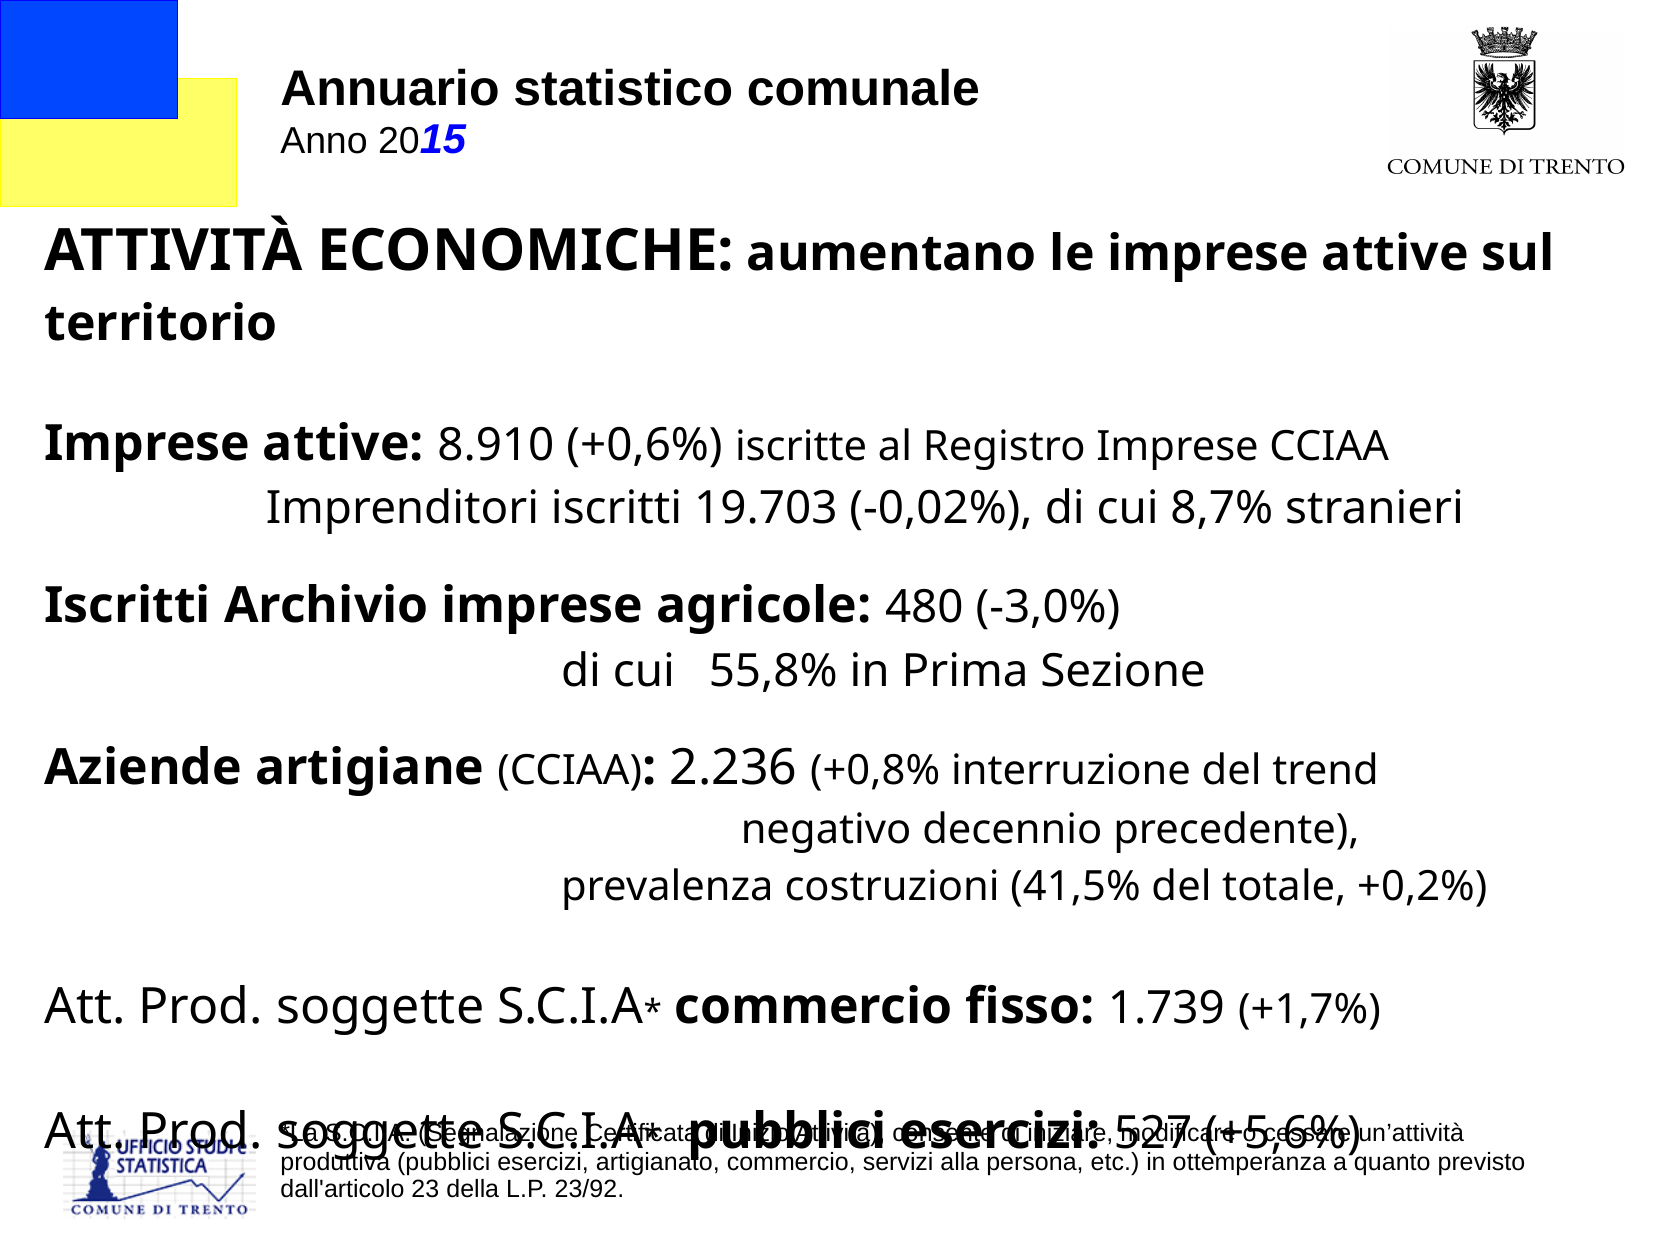

Annuario statistico comunale
Anno 2015
ATTIVITÀ ECONOMICHE: aumentano le imprese attive sul territorio
Imprese attive: 8.910 (+0,6%) iscritte al Registro Imprese CCIAA
			Imprenditori iscritti 19.703 (-0,02%), di cui 8,7% stranieri
Iscritti Archivio imprese agricole: 480 (-3,0%)
							di cui	55,8% in Prima Sezione
Aziende artigiane (CCIAA): 2.236 (+0,8% interruzione del trend
									 negativo decennio precedente),
							prevalenza costruzioni (41,5% del totale, +0,2%)
Att. Prod. soggette S.C.I.A* commercio fisso: 1.739 (+1,7%)
Att. Prod. soggette S.C.I.A* pubblici esercizi: 527 (+5,6%)
*La S.C.I.A. (Segnalazione Certificata di Inizio Attività), consente di iniziare, modificare o cessare un’attività produttiva (pubblici esercizi, artigianato, commercio, servizi alla persona, etc.) in ottemperanza a quanto previsto dall'articolo 23 della L.P. 23/92.